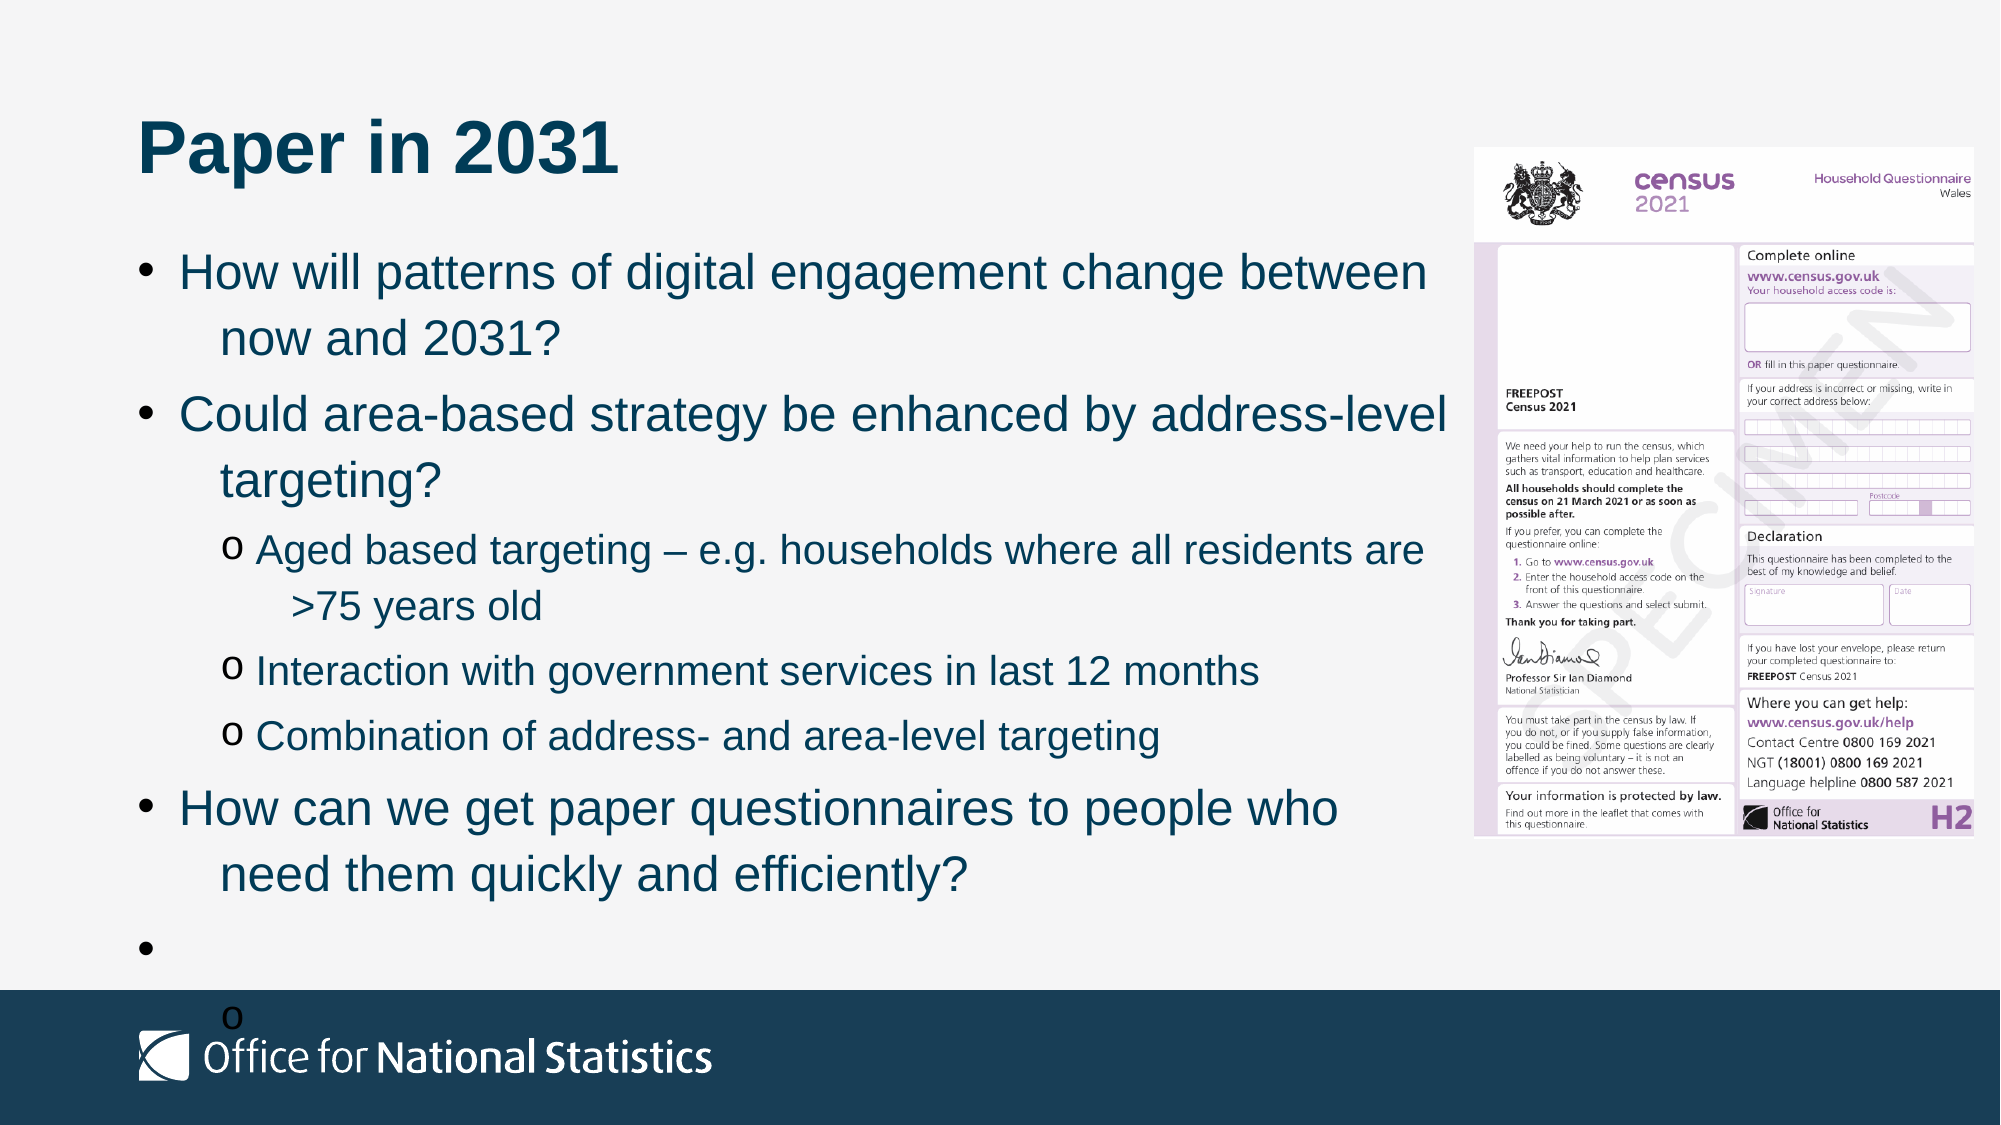

Paper in 2031
# How will patterns of digital engagement change between now and 2031?
Could area-based strategy be enhanced by address-level targeting?
Aged based targeting – e.g. households where all residents are >75 years old
Interaction with government services in last 12 months
Combination of address- and area-level targeting
How can we get paper questionnaires to people who need them quickly and efficiently?